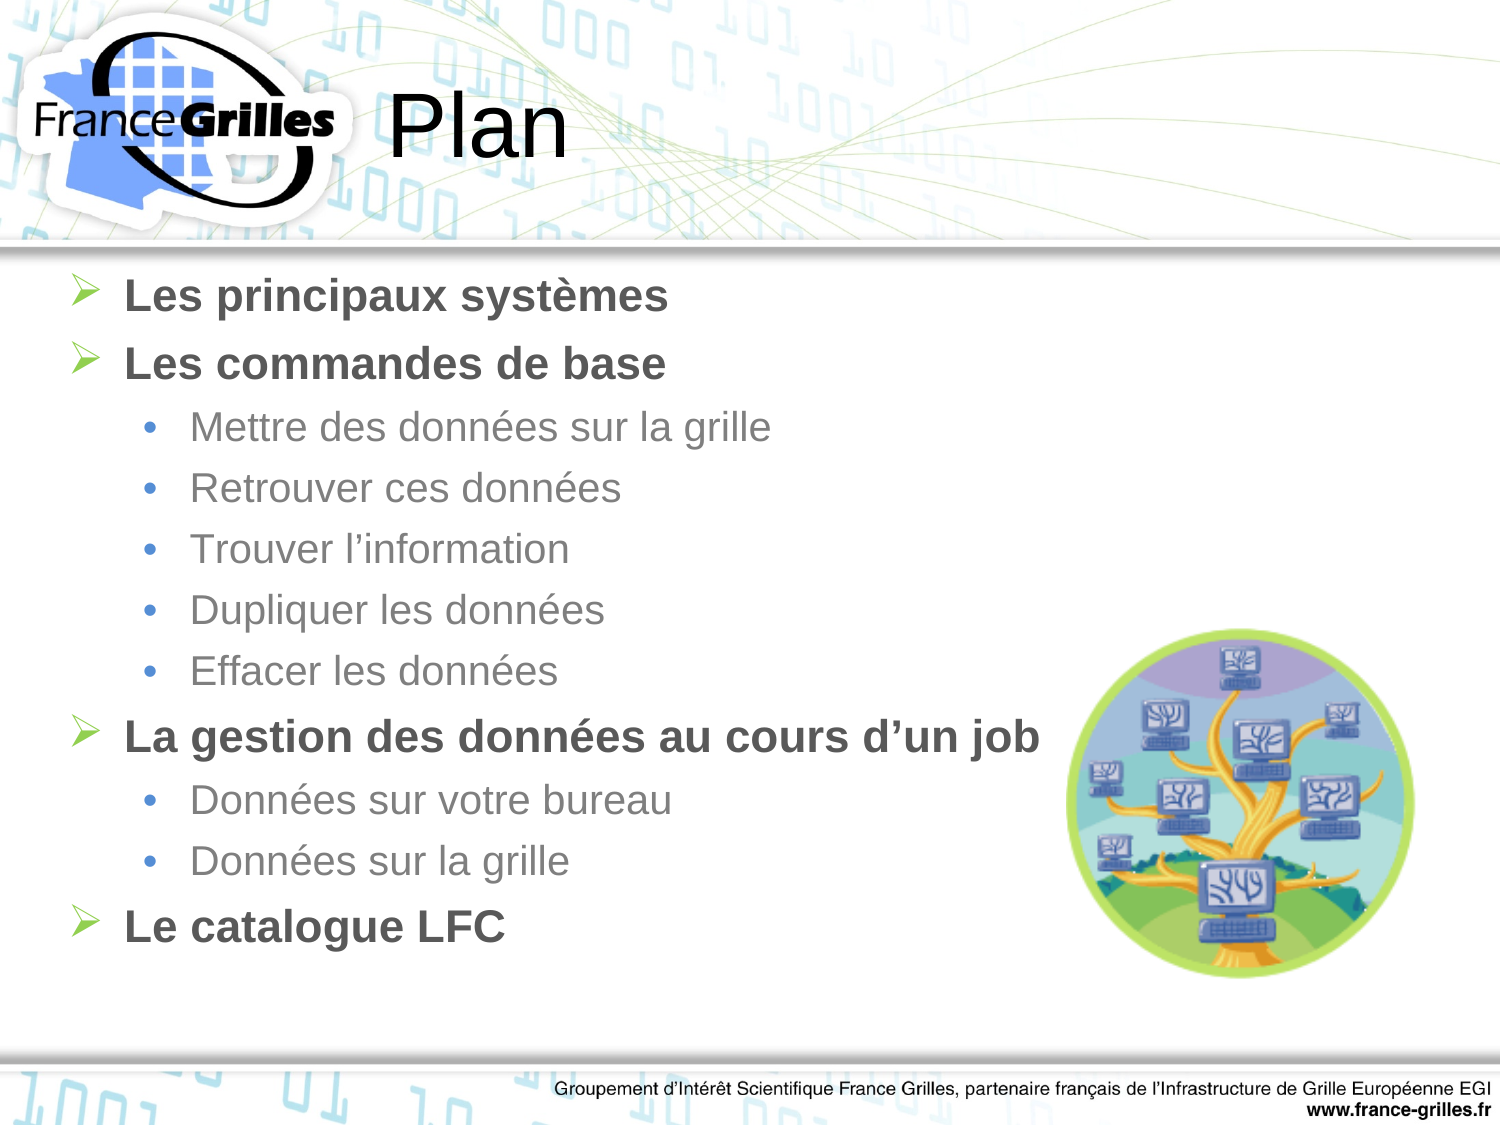

# Plan
Les principaux systèmes
Les commandes de base
Mettre des données sur la grille
Retrouver ces données
Trouver l’information
Dupliquer les données
Effacer les données
La gestion des données au cours d’un job
Données sur votre bureau
Données sur la grille
Le catalogue LFC